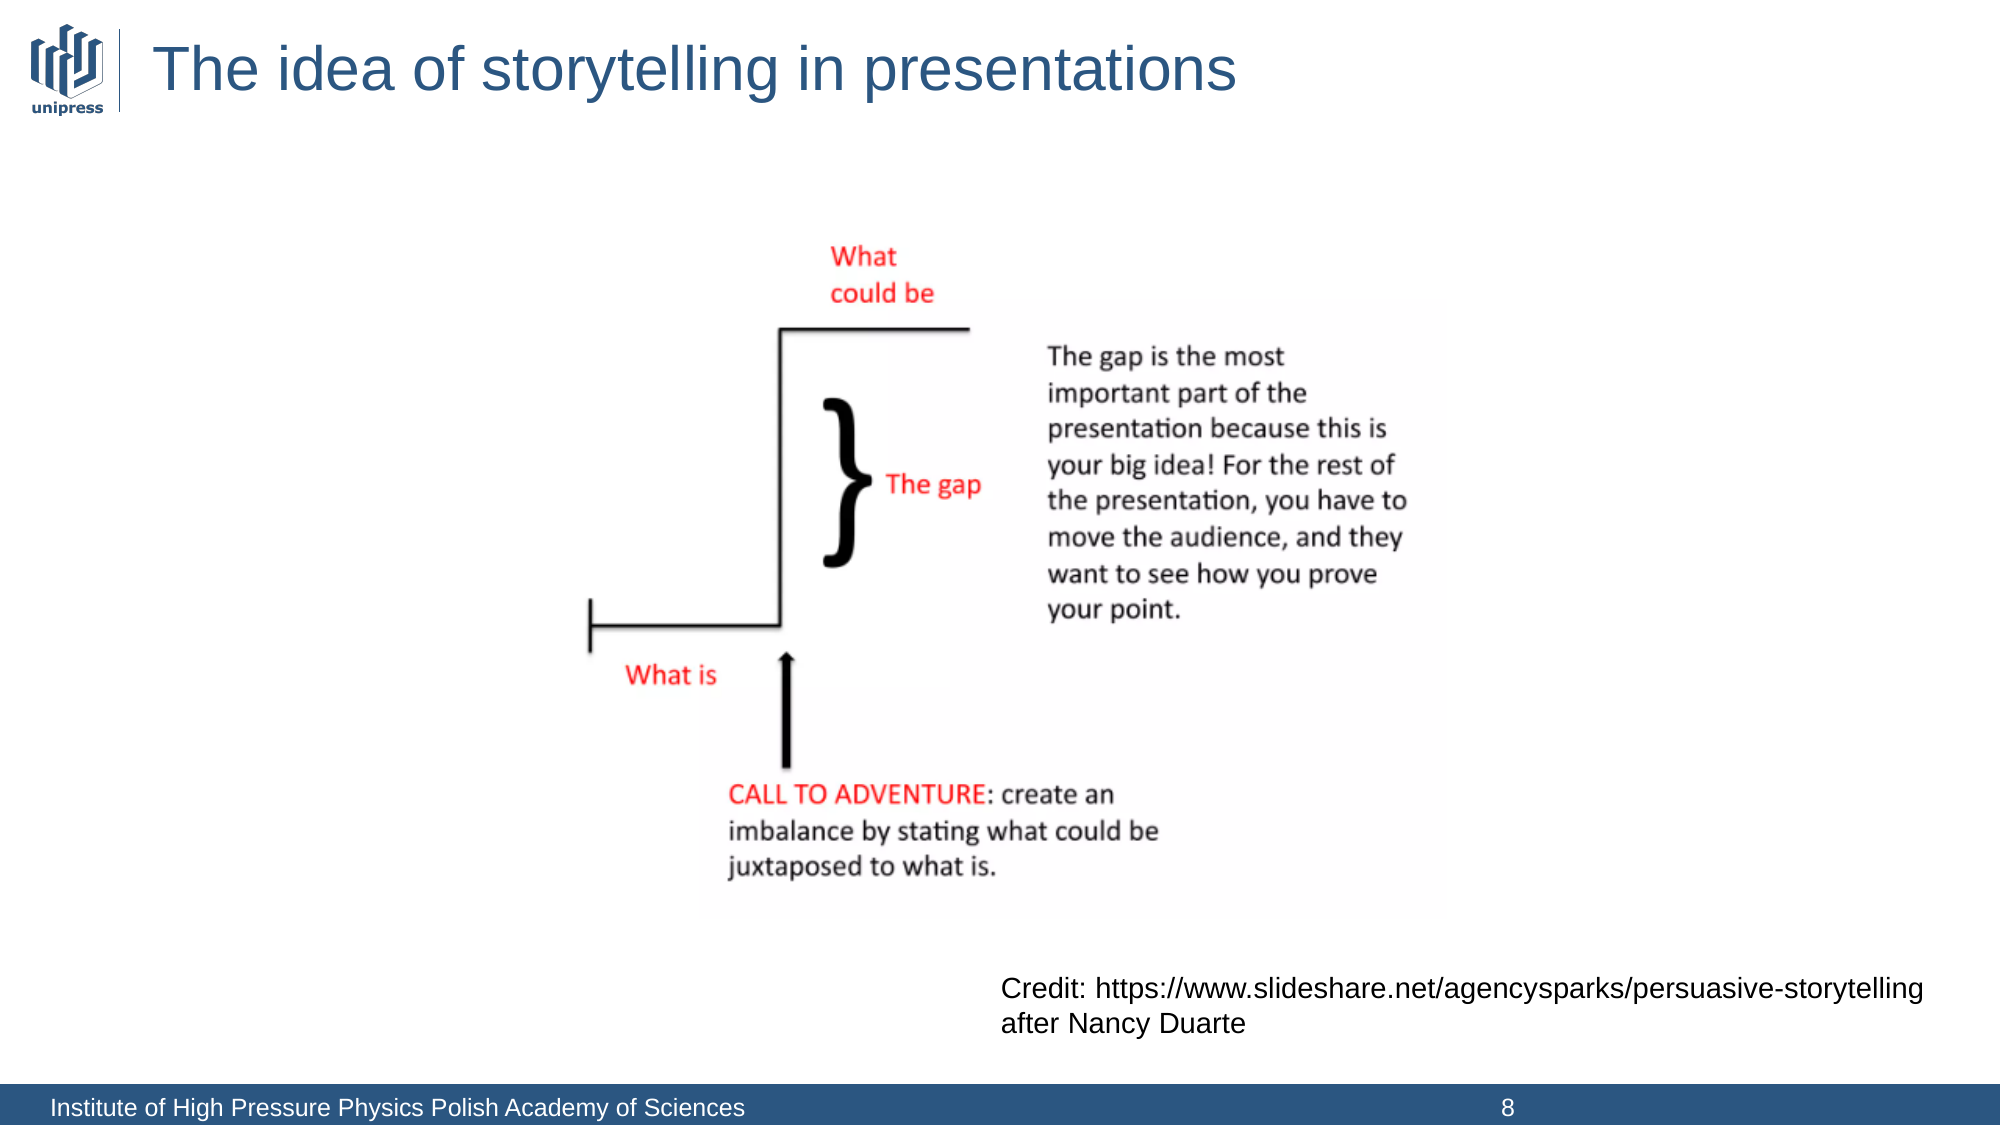

# The idea of storytelling in presentations
Credit: https://www.slideshare.net/agencysparks/persuasive-storytelling after Nancy Duarte